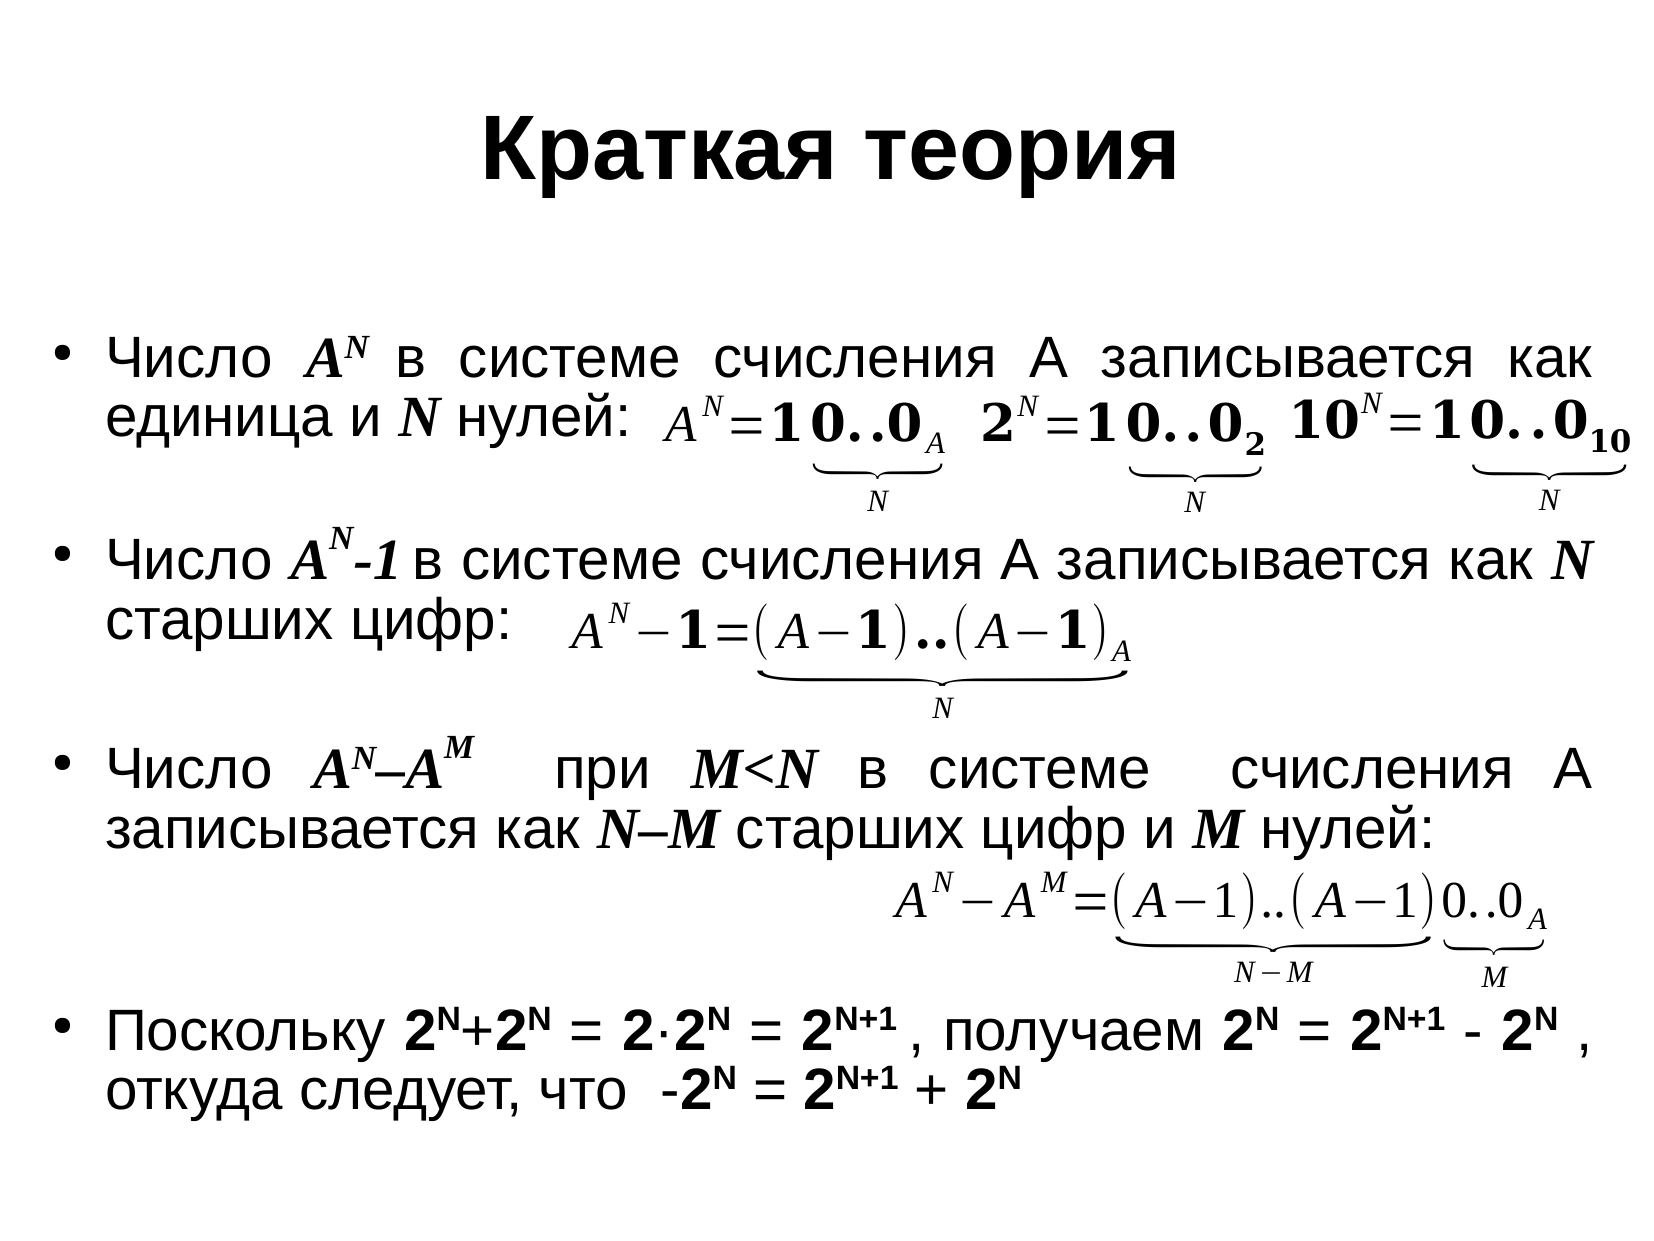

# Краткая теория
Число AN в системе счисления А записывается как единица и N нулей:
Число AN-1 в системе счисления А записывается как N старших цифр:
Число AN–AM при M<N в системе счисления А записывается как N–M старших цифр и M нулей:
Поскольку 2N+2N = 2·2N = 2N+1 , получаем 2N = 2N+1 - 2N , откуда следует, что -2N = 2N+1 + 2N